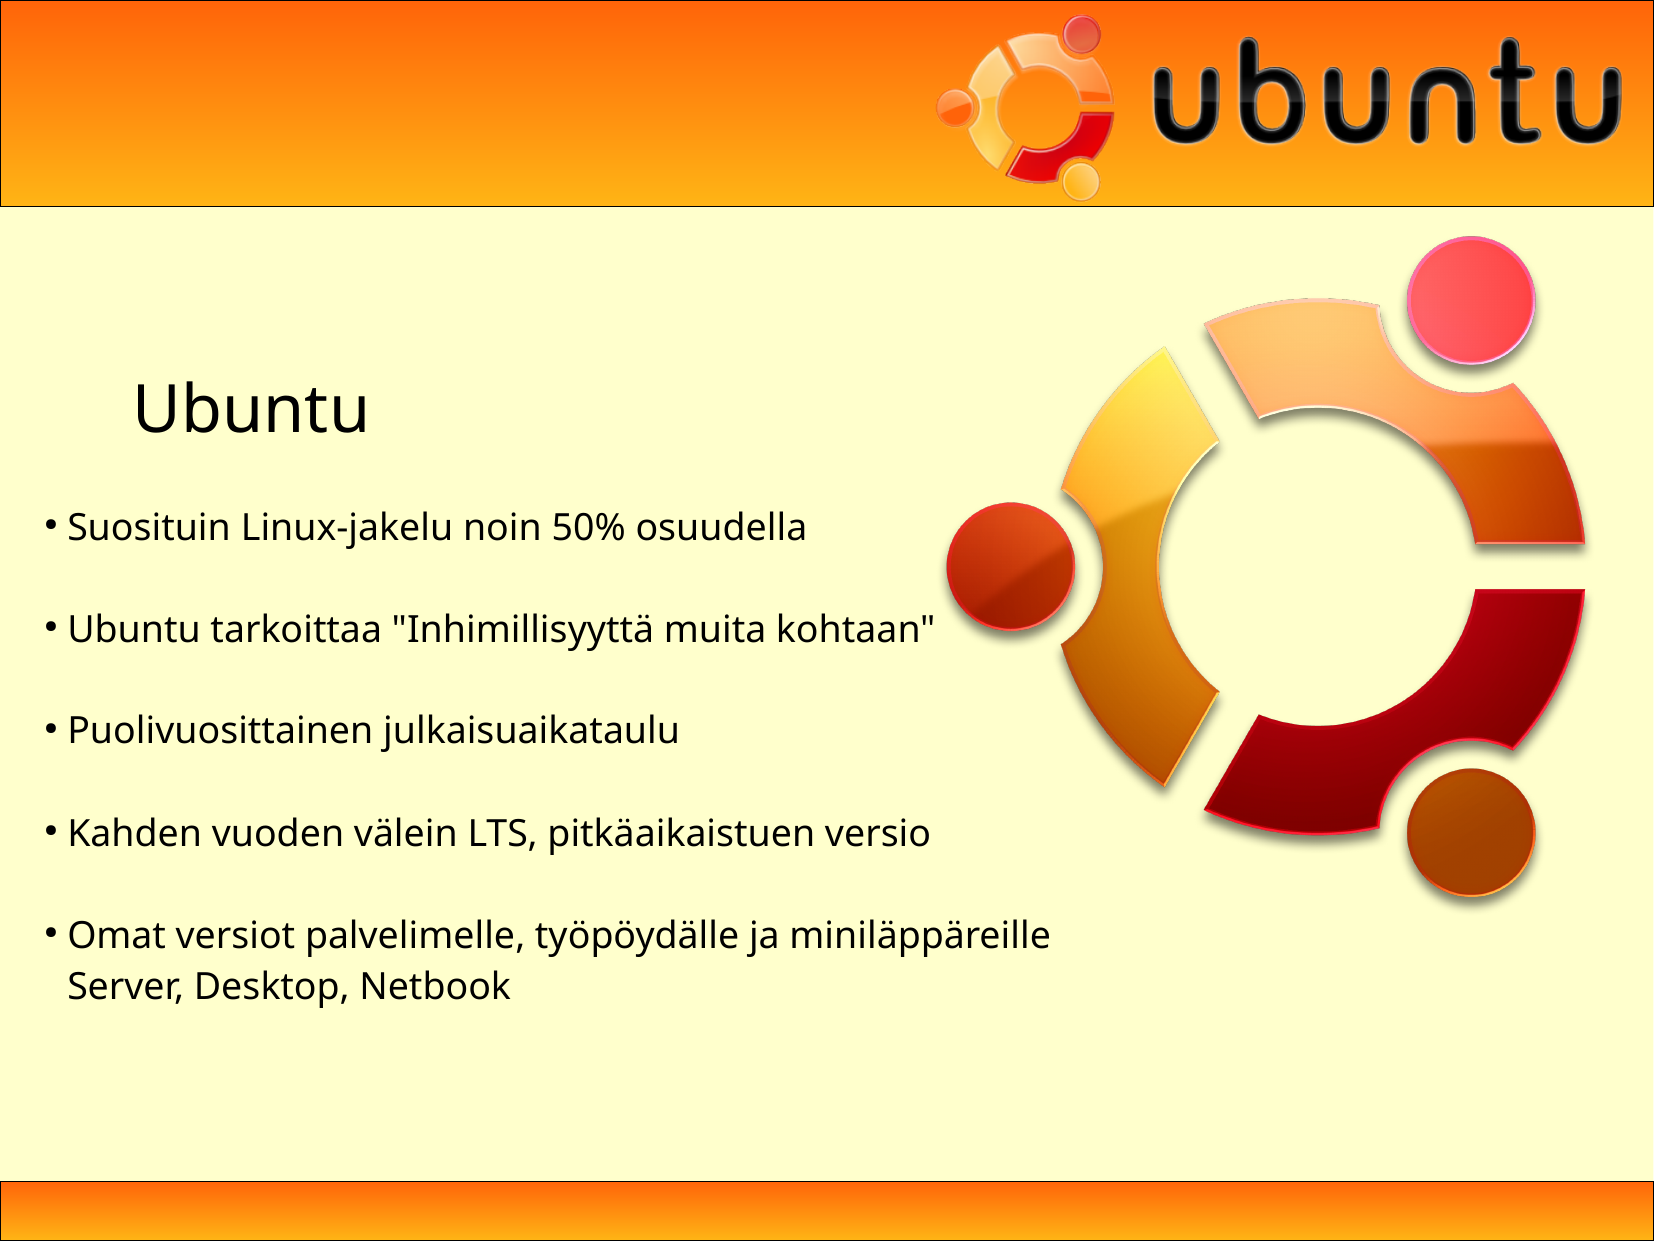

Ubuntu
 Suosituin Linux-jakelu noin 50% osuudella
 Ubuntu tarkoittaa "Inhimillisyyttä muita kohtaan"
 Puolivuosittainen julkaisuaikataulu
 Kahden vuoden välein LTS, pitkäaikaistuen versio
 Omat versiot palvelimelle, työpöydälle ja miniläppäreille
 Server, Desktop, Netbook